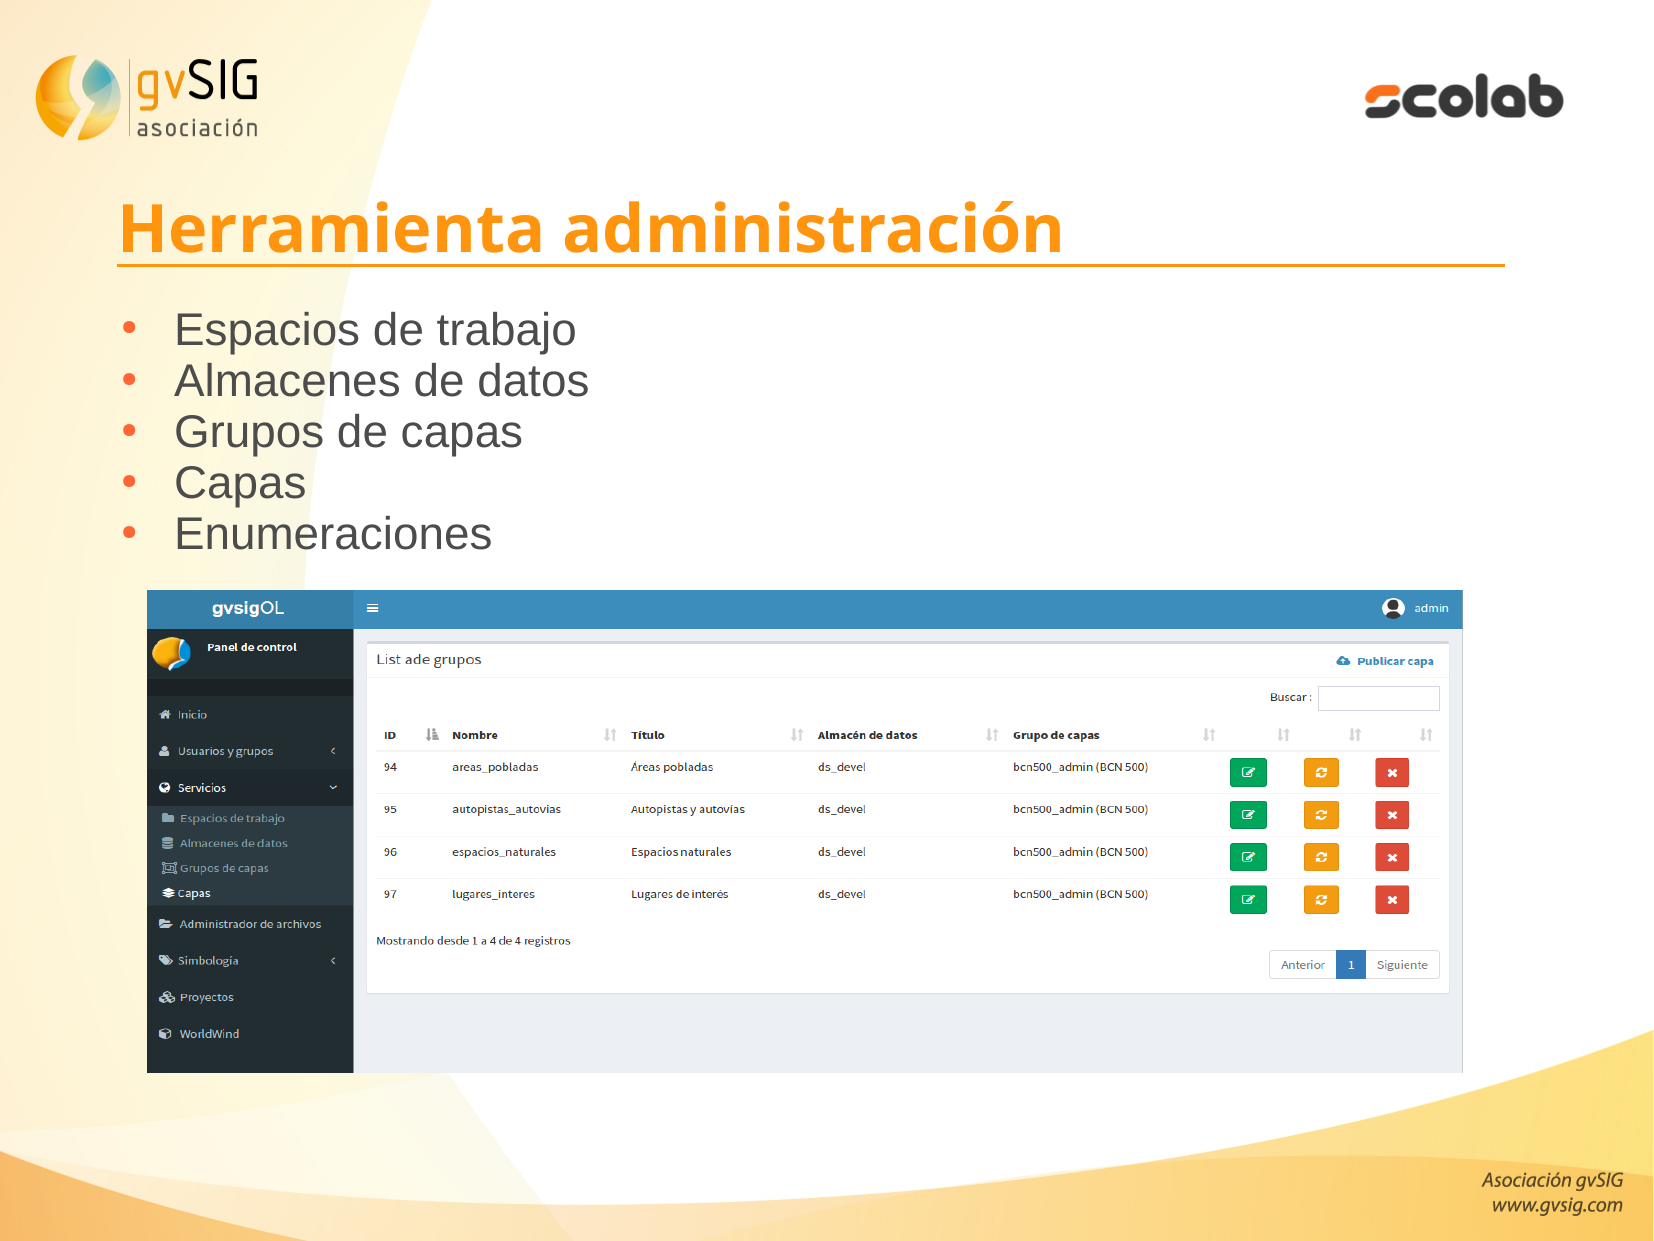

# Herramienta administración
Espacios de trabajo
Almacenes de datos
Grupos de capas
Capas
Enumeraciones